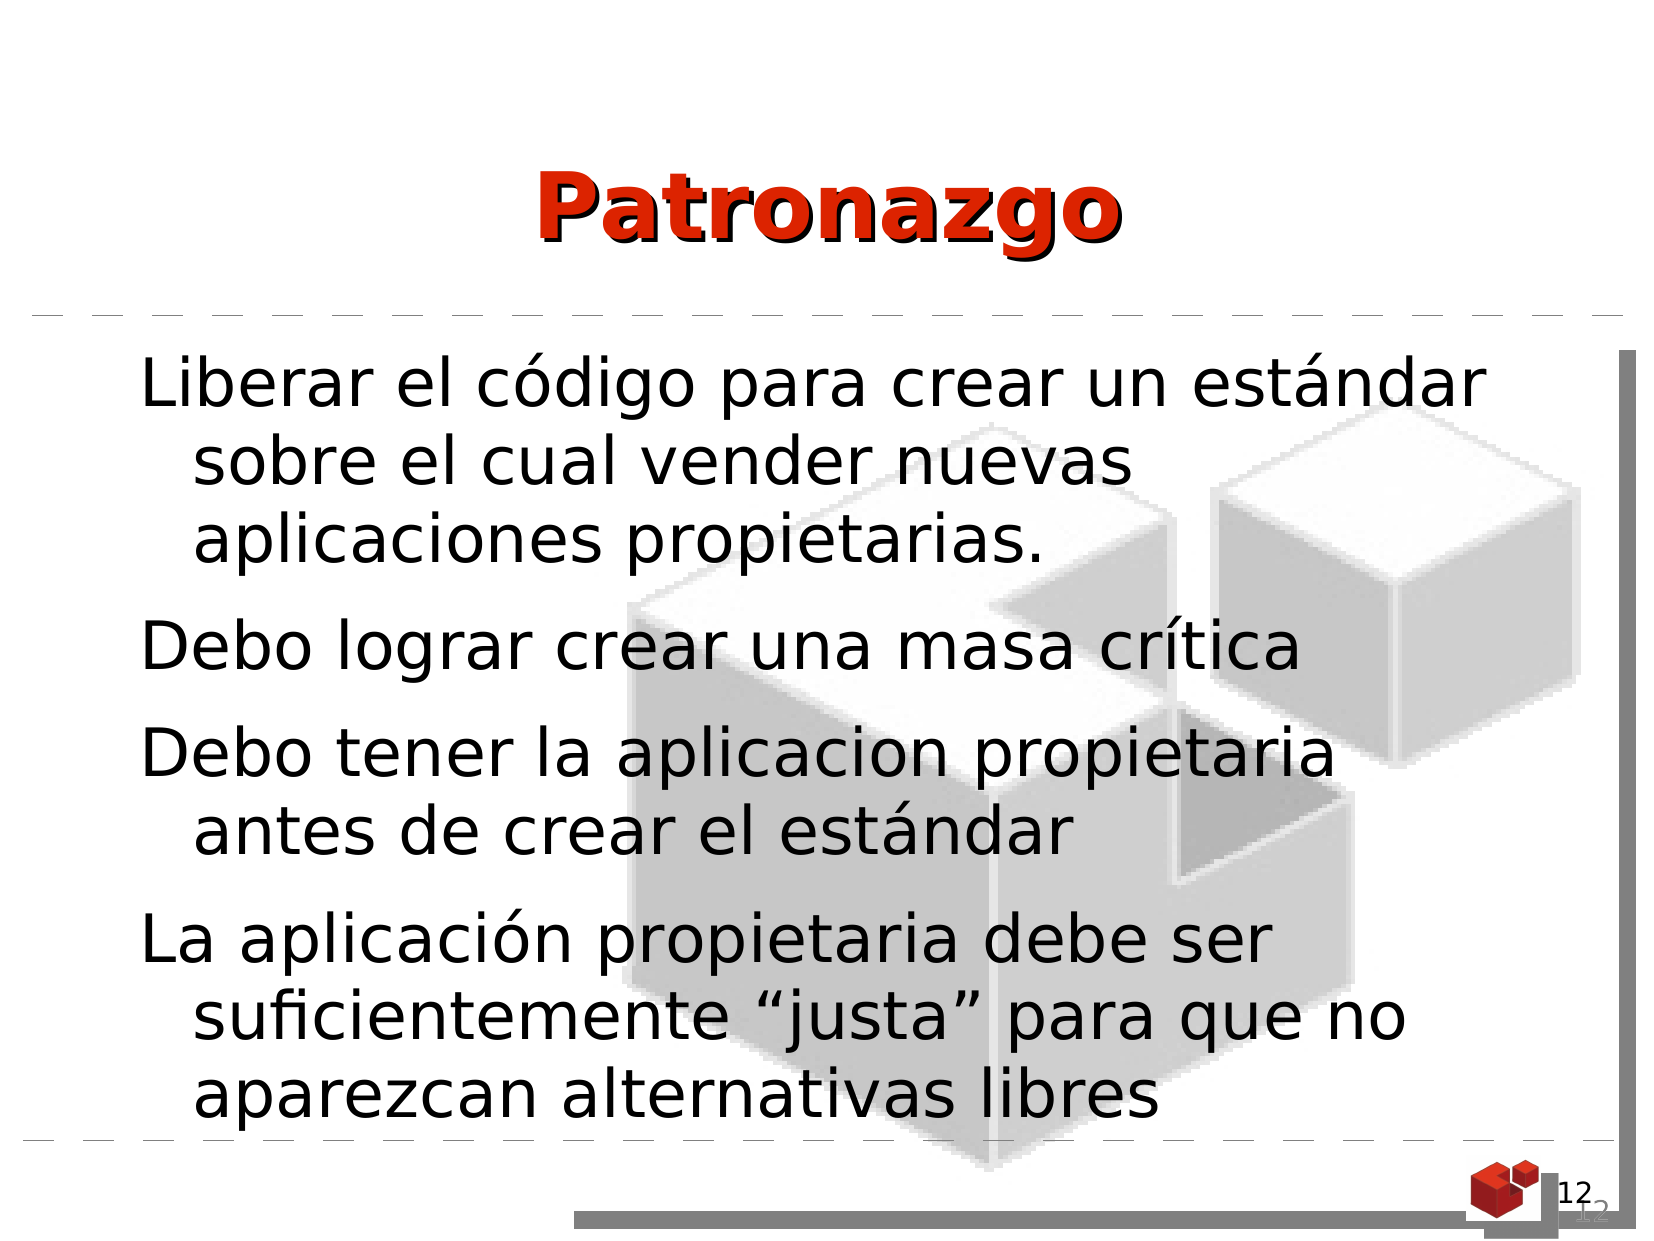

# Patronazgo
Liberar el código para crear un estándar sobre el cual vender nuevas aplicaciones propietarias.
Debo lograr crear una masa crítica
Debo tener la aplicacion propietaria antes de crear el estándar
La aplicación propietaria debe ser suficientemente “justa” para que no aparezcan alternativas libres